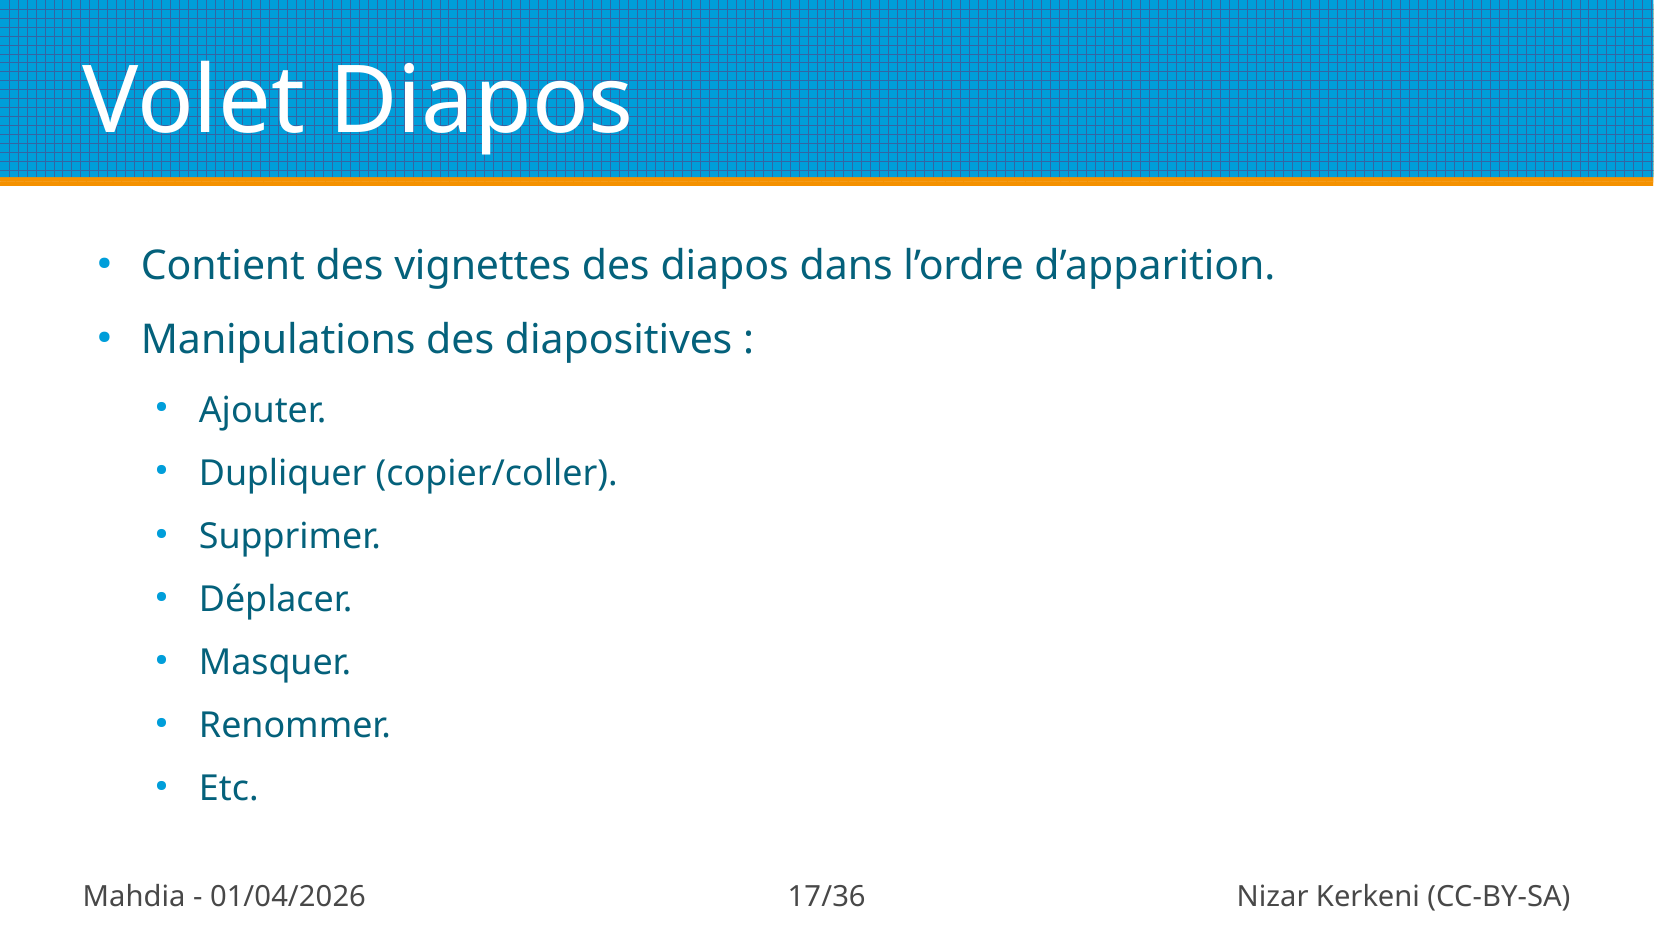

# Volet Diapos
Contient des vignettes des diapos dans l’ordre d’apparition.
Manipulations des diapositives :
Ajouter.
Dupliquer (copier/coller).
Supprimer.
Déplacer.
Masquer.
Renommer.
Etc.
Mahdia - 01/04/2026
17